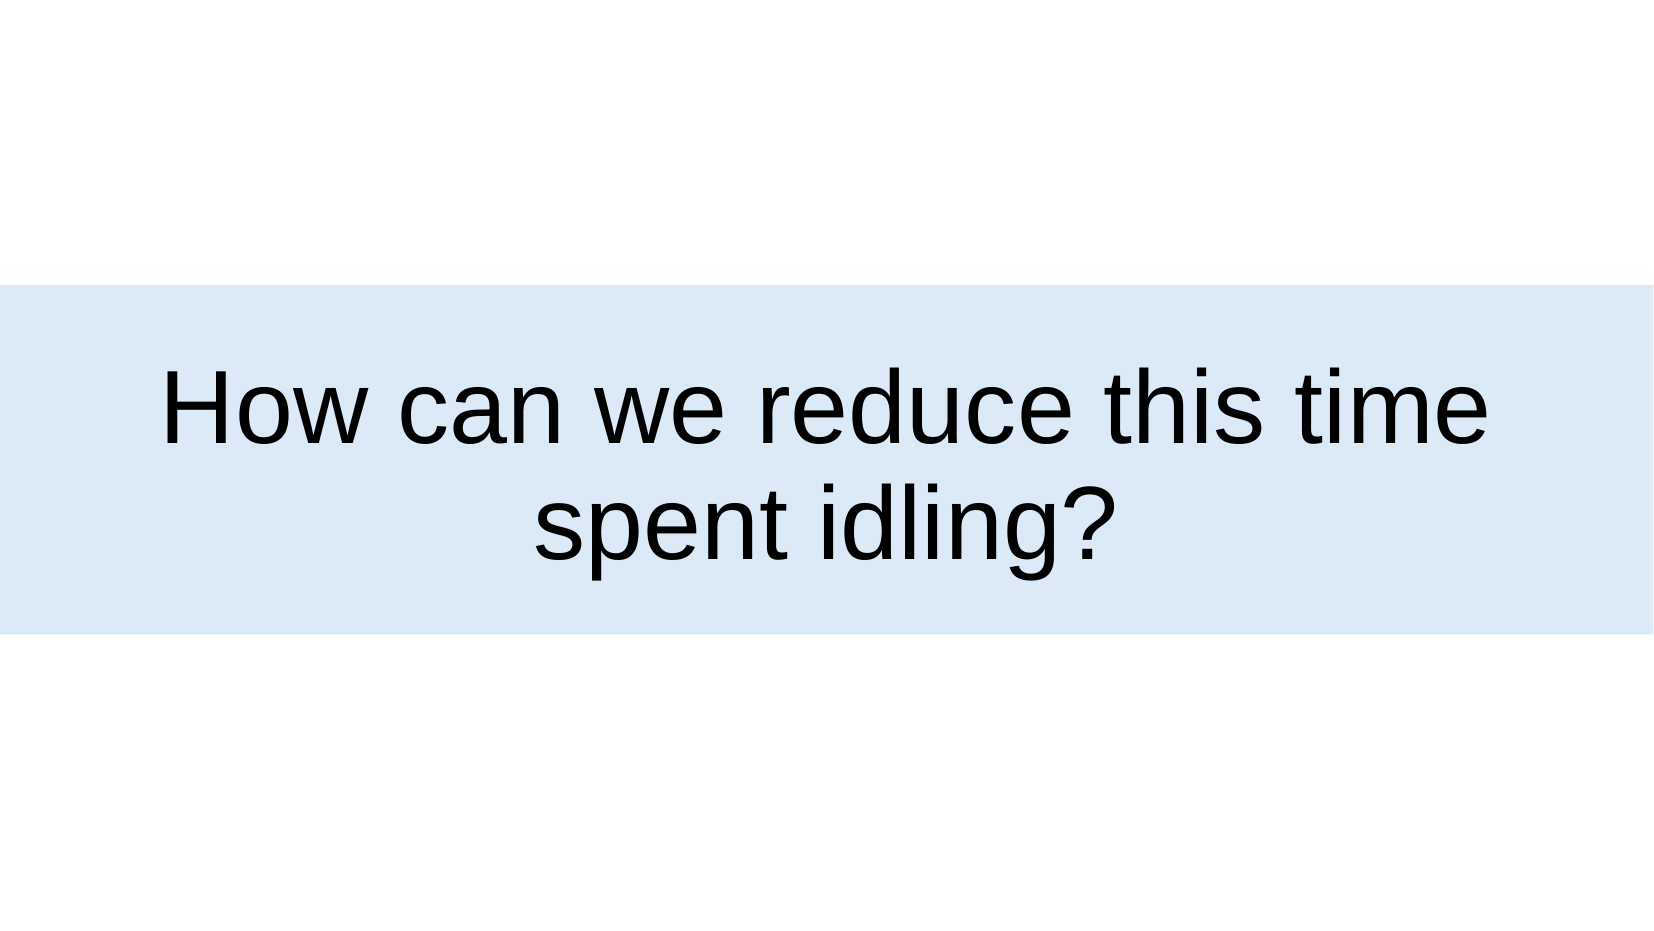

# How can we reduce this time spent idling?